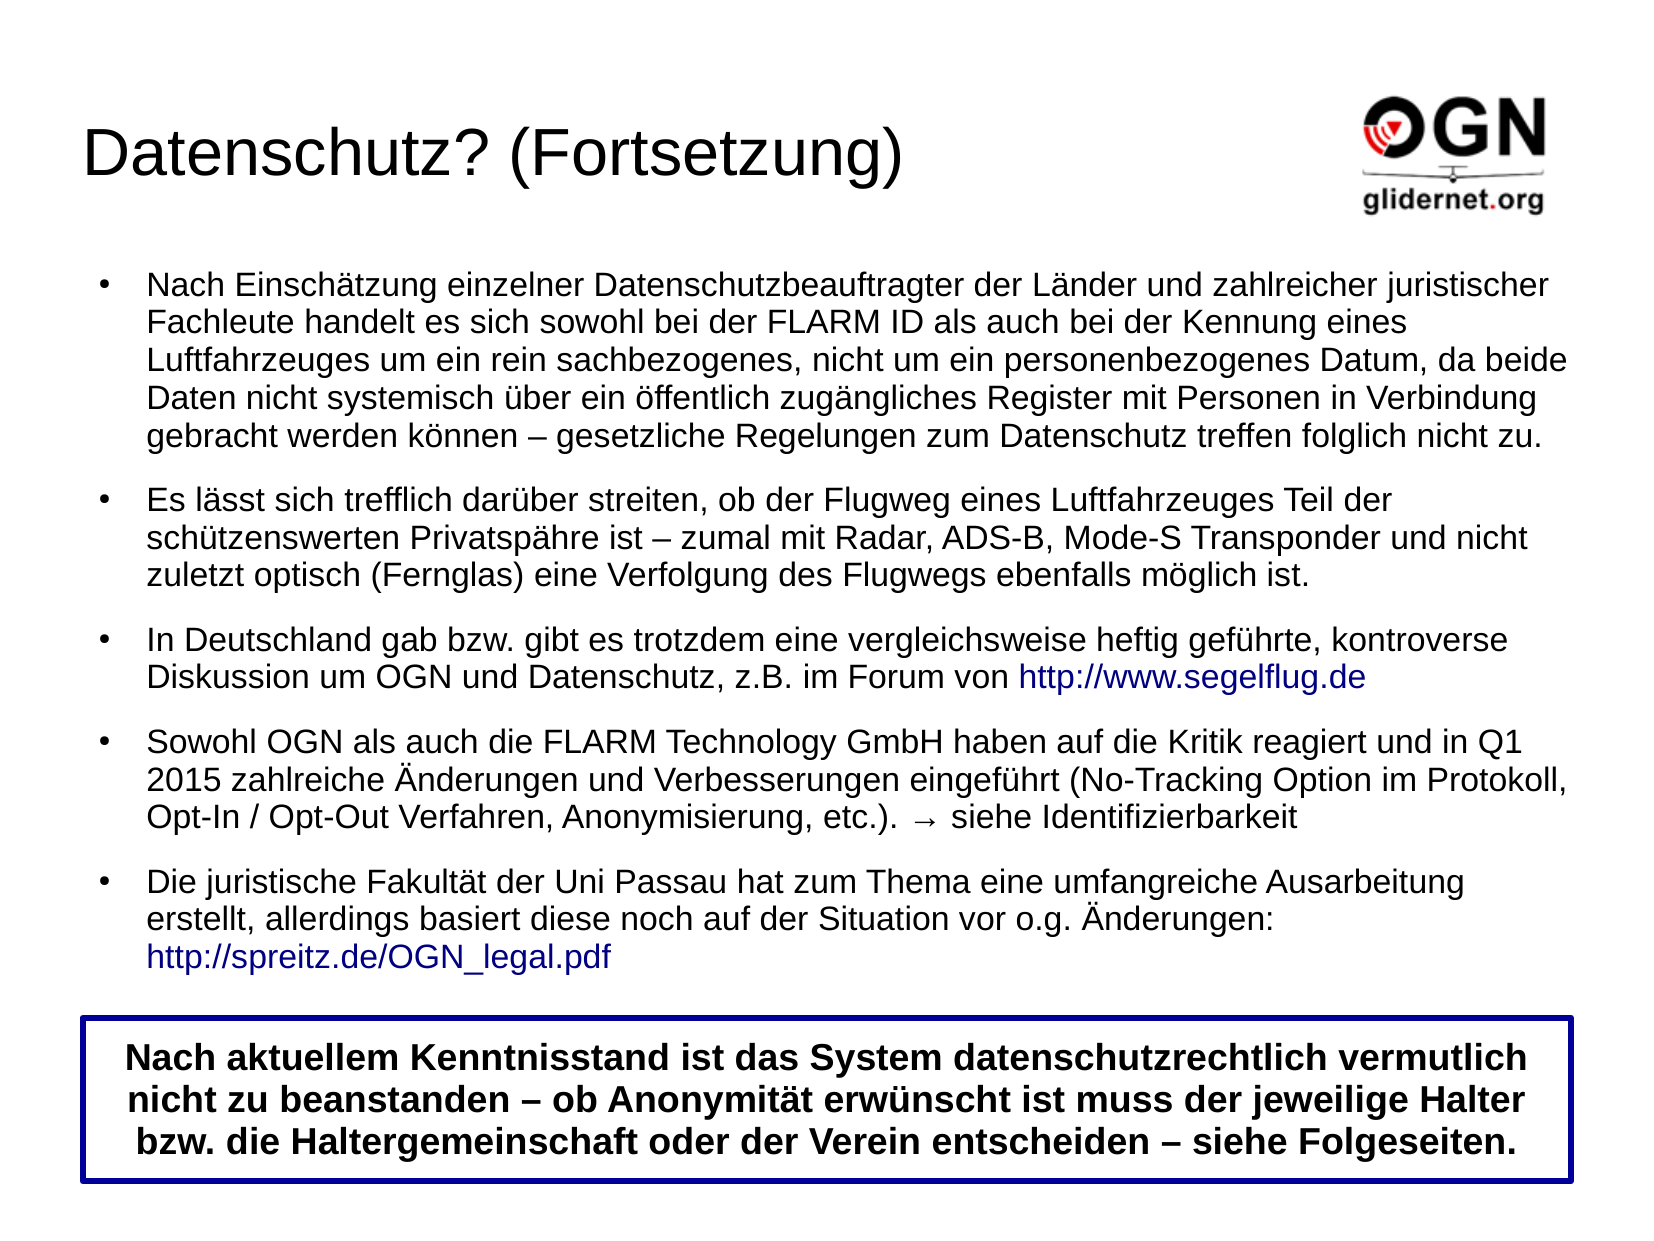

# Datenschutz? (Fortsetzung)
Nach Einschätzung einzelner Datenschutzbeauftragter der Länder und zahlreicher juristischer Fachleute handelt es sich sowohl bei der FLARM ID als auch bei der Kennung eines Luftfahrzeuges um ein rein sachbezogenes, nicht um ein personenbezogenes Datum, da beide Daten nicht systemisch über ein öffentlich zugängliches Register mit Personen in Verbindung gebracht werden können – gesetzliche Regelungen zum Datenschutz treffen folglich nicht zu.
Es lässt sich trefflich darüber streiten, ob der Flugweg eines Luftfahrzeuges Teil der schützenswerten Privatspähre ist – zumal mit Radar, ADS-B, Mode-S Transponder und nicht zuletzt optisch (Fernglas) eine Verfolgung des Flugwegs ebenfalls möglich ist.
In Deutschland gab bzw. gibt es trotzdem eine vergleichsweise heftig geführte, kontroverse Diskussion um OGN und Datenschutz, z.B. im Forum von http://www.segelflug.de
Sowohl OGN als auch die FLARM Technology GmbH haben auf die Kritik reagiert und in Q1 2015 zahlreiche Änderungen und Verbesserungen eingeführt (No-Tracking Option im Protokoll, Opt-In / Opt-Out Verfahren, Anonymisierung, etc.). → siehe Identifizierbarkeit
Die juristische Fakultät der Uni Passau hat zum Thema eine umfangreiche Ausarbeitung erstellt, allerdings basiert diese noch auf der Situation vor o.g. Änderungen:
http://spreitz.de/OGN_legal.pdf
Nach aktuellem Kenntnisstand ist das System datenschutzrechtlich vermutlich nicht zu beanstanden – ob Anonymität erwünscht ist muss der jeweilige Halter bzw. die Haltergemeinschaft oder der Verein entscheiden – siehe Folgeseiten.